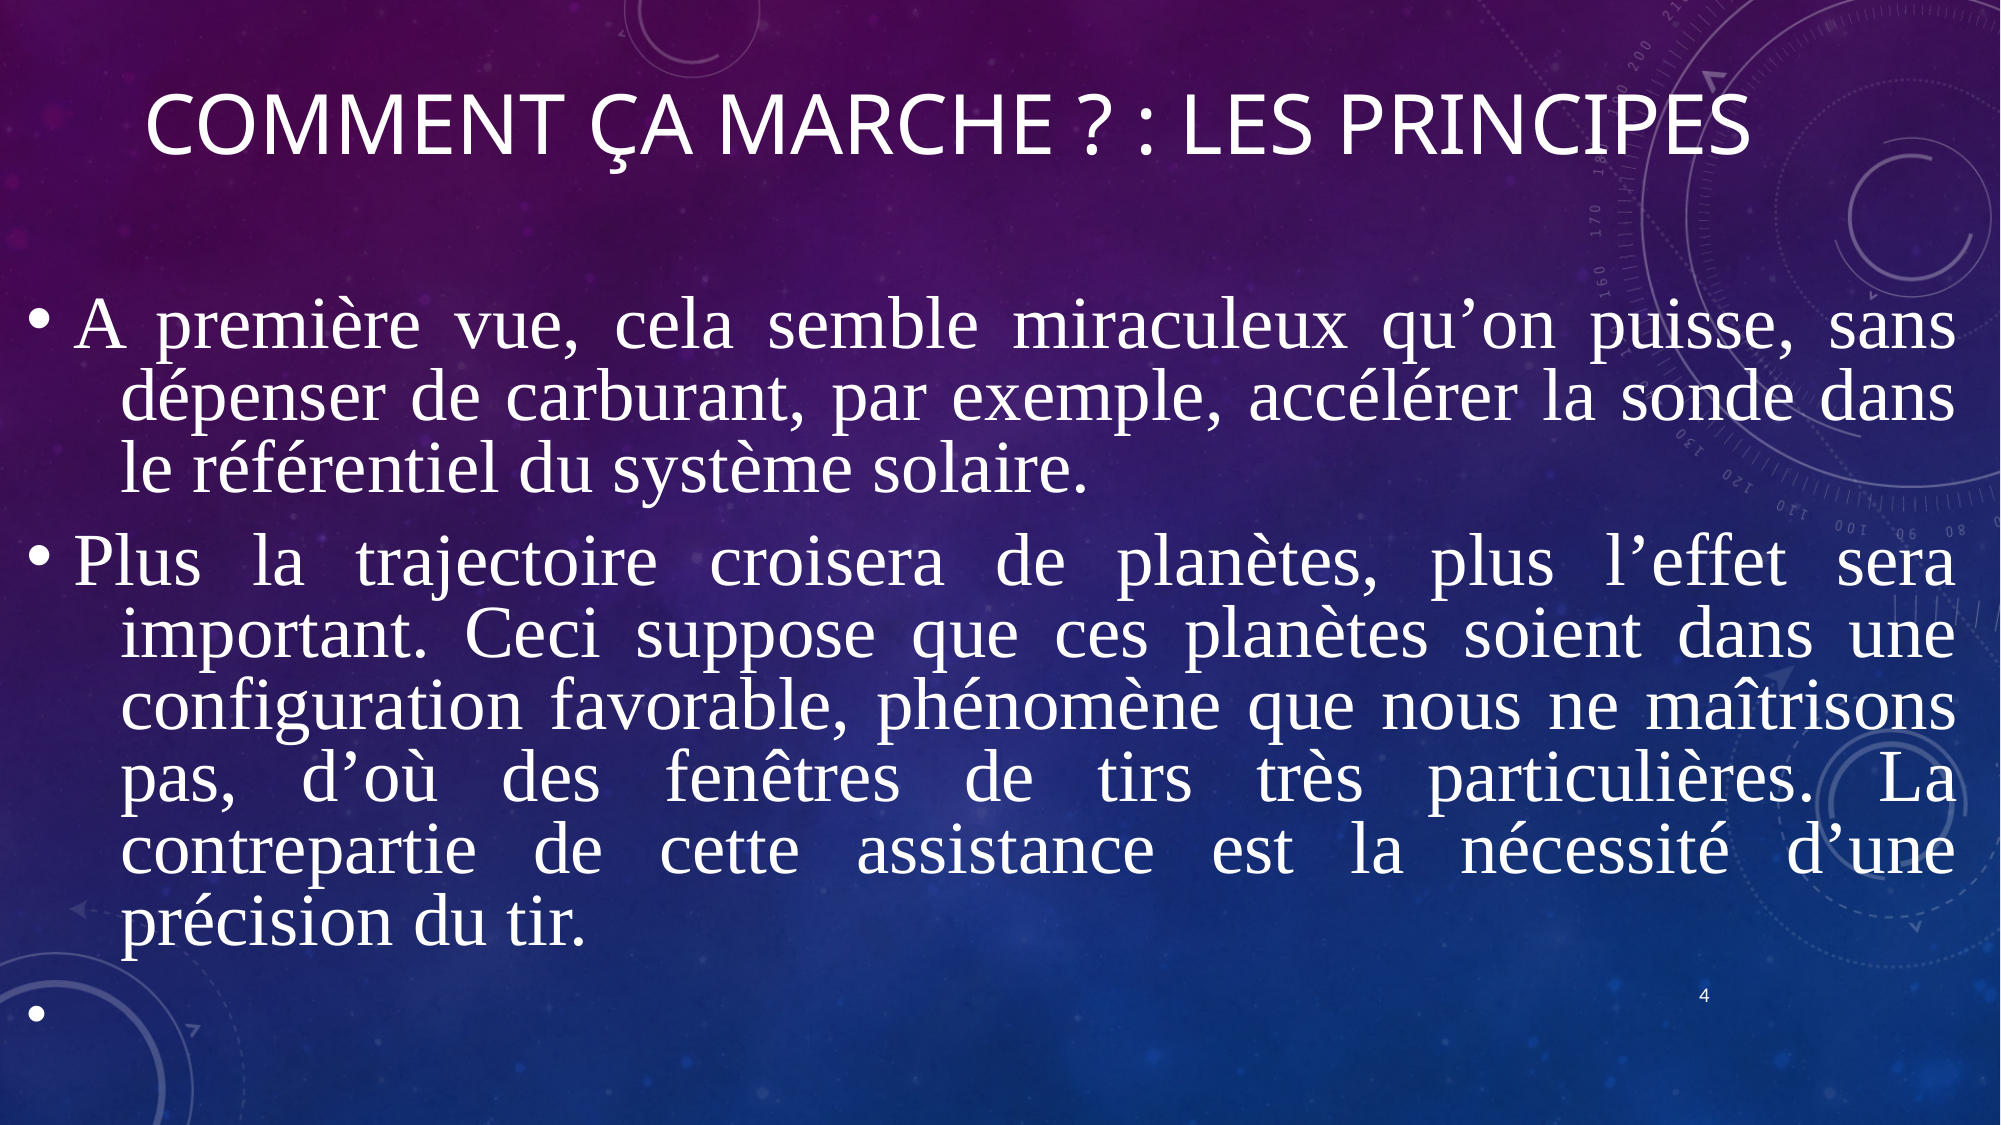

# Comment ça marche ? : Les principes
A première vue, cela semble miraculeux qu’on puisse, sans dépenser de carburant, par exemple, accélérer la sonde dans le référentiel du système solaire.
Plus la trajectoire croisera de planètes, plus l’effet sera important. Ceci suppose que ces planètes soient dans une configuration favorable, phénomène que nous ne maîtrisons pas, d’où des fenêtres de tirs très particulières. La contrepartie de cette assistance est la nécessité d’une précision du tir.